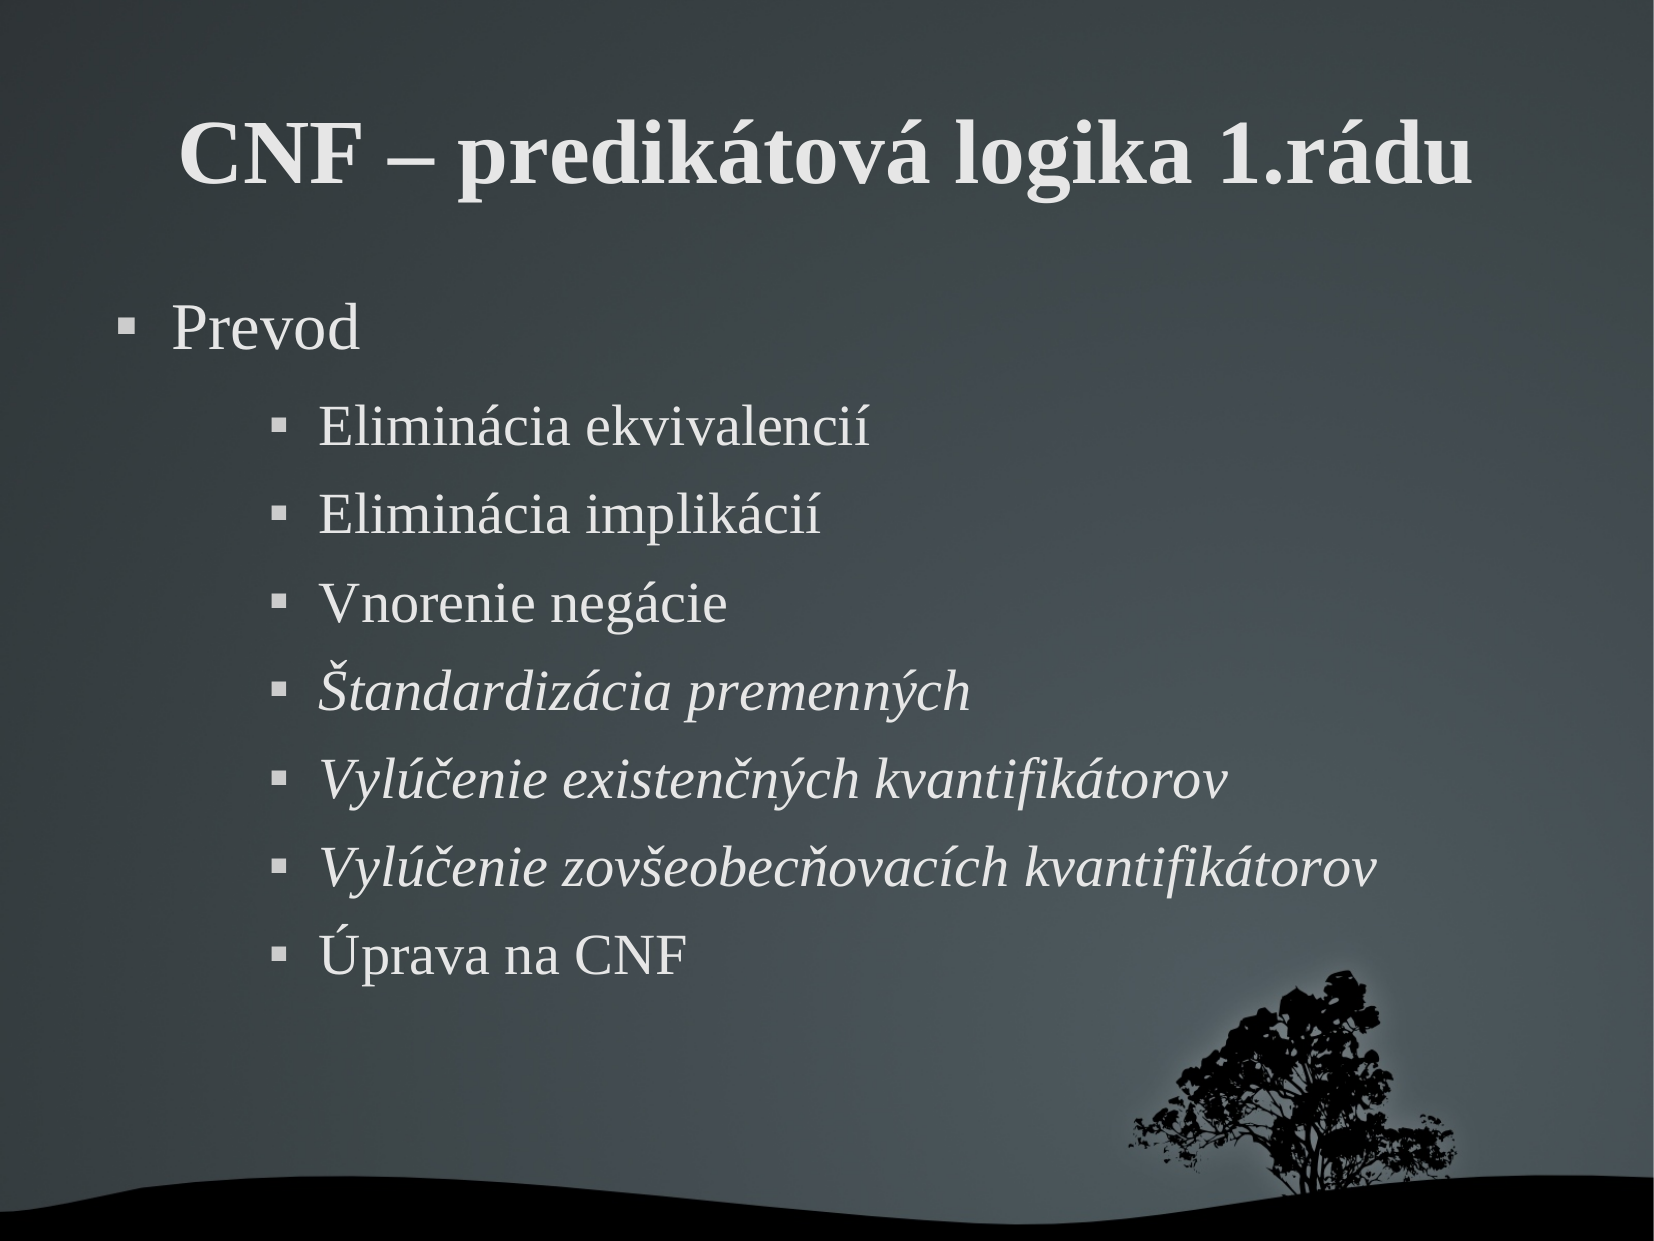

# CNF – predikátová logika 1.rádu
Prevod
Eliminácia ekvivalencií
Eliminácia implikácií
Vnorenie negácie
Štandardizácia premenných
Vylúčenie existenčných kvantifikátorov
Vylúčenie zovšeobecňovacích kvantifikátorov
Úprava na CNF